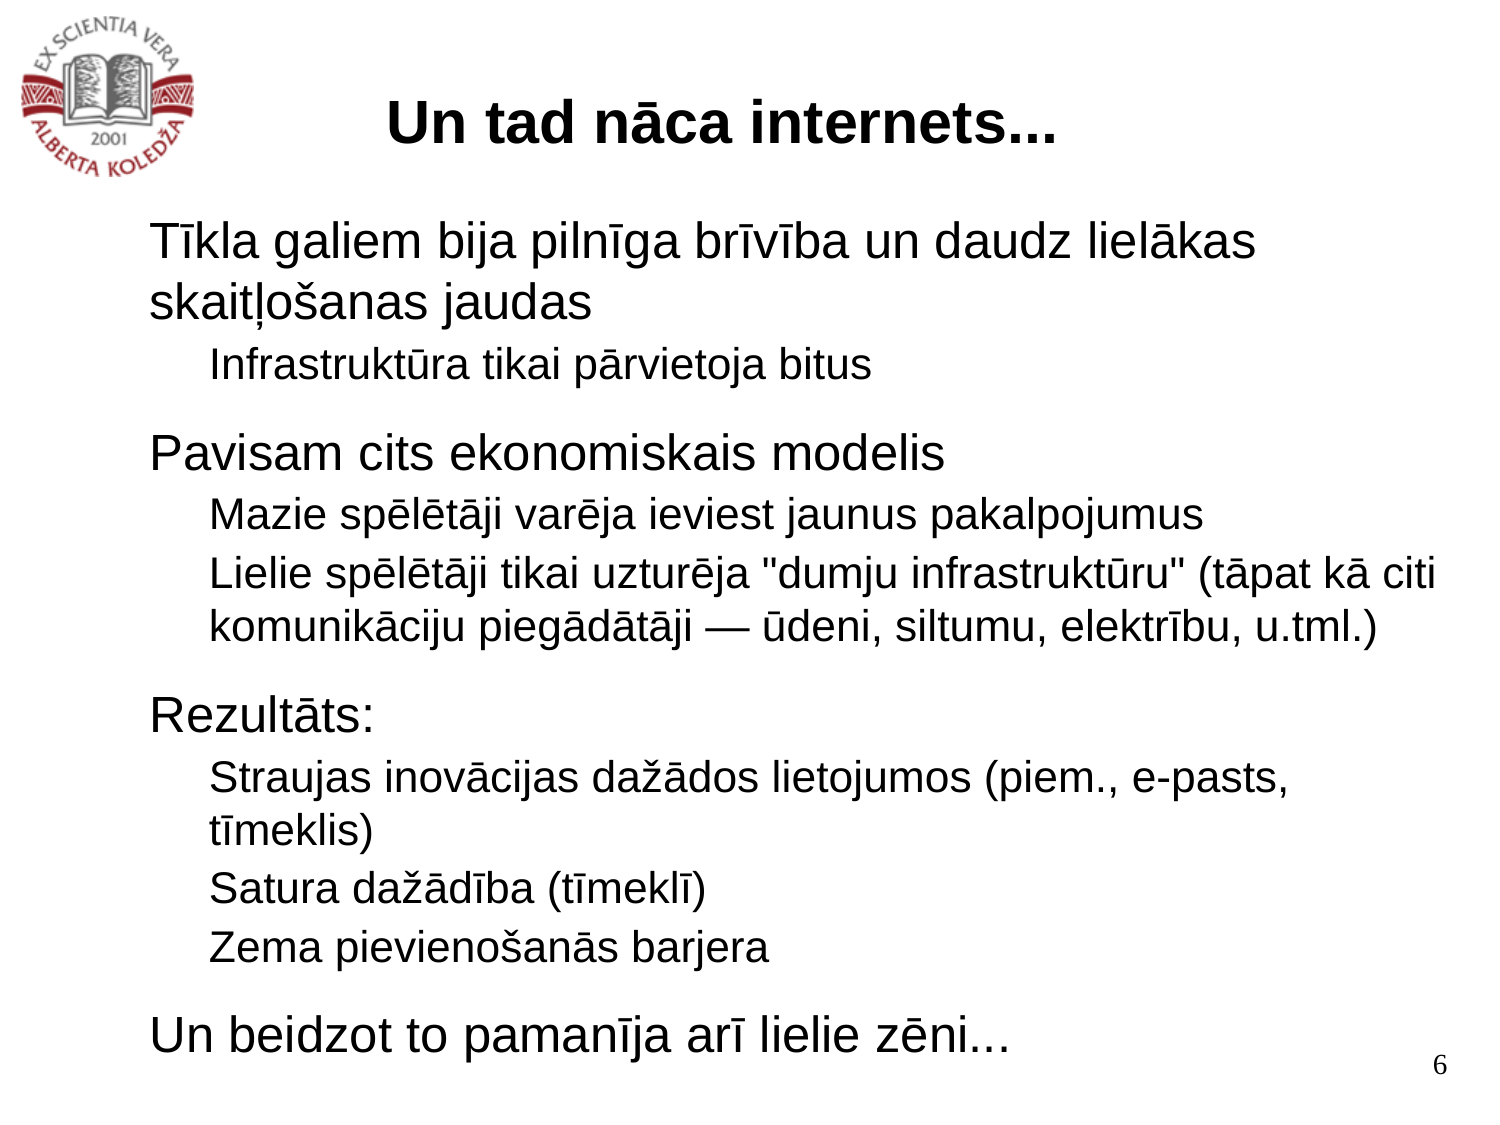

# Un tad nāca internets...
Tīkla galiem bija pilnīga brīvība un daudz lielākas skaitļošanas jaudas
Infrastruktūra tikai pārvietoja bitus
Pavisam cits ekonomiskais modelis
Mazie spēlētāji varēja ieviest jaunus pakalpojumus
Lielie spēlētāji tikai uzturēja "dumju infrastruktūru" (tāpat kā citi komunikāciju piegādātāji — ūdeni, siltumu, elektrību, u.tml.)
Rezultāts:
Straujas inovācijas dažādos lietojumos (piem., e-pasts, tīmeklis)
Satura dažādība (tīmeklī)
Zema pievienošanās barjera
Un beidzot to pamanīja arī lielie zēni...
6